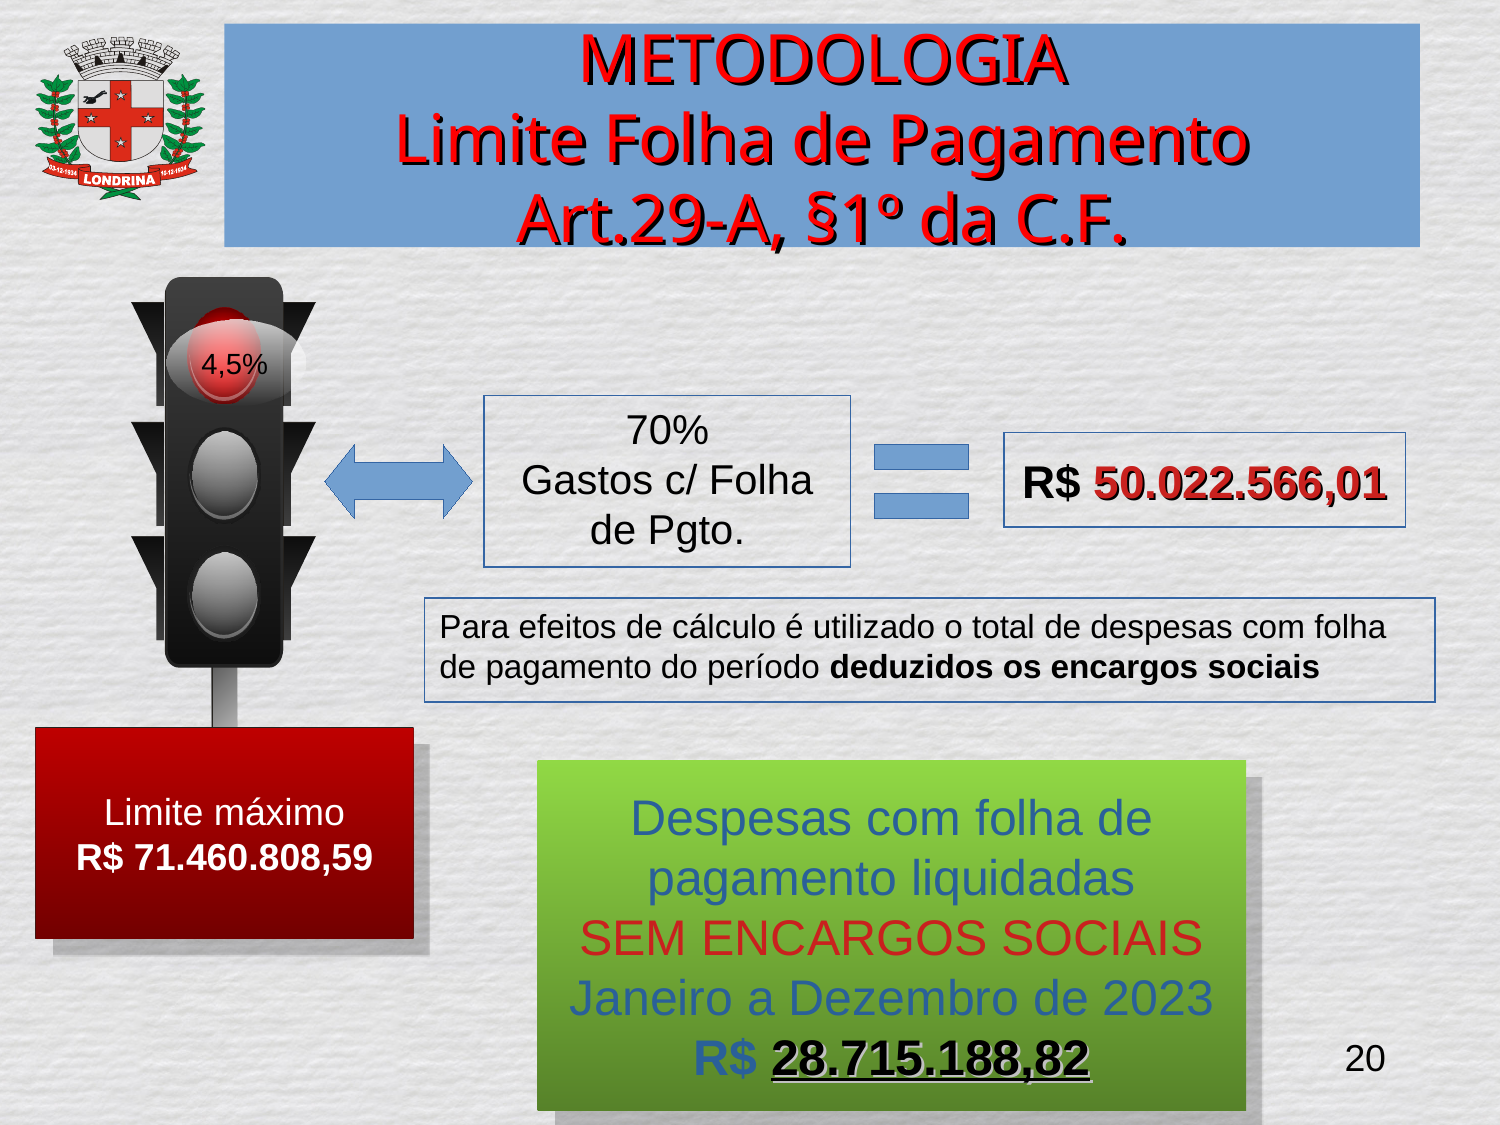

METODOLOGIA
Limite Folha de Pagamento
Art.29-A, §1º da C.F.
4,5%
70%
Gastos c/ Folha de Pgto.
R$ 50.022.566,01
Para efeitos de cálculo é utilizado o total de despesas com folha de pagamento do período deduzidos os encargos sociais
Limite máximo
R$ 71.460.808,59
Despesas com folha de pagamento liquidadas
SEM ENCARGOS SOCIAIS
Janeiro a Dezembro de 2023
R$ 28.715.188,82